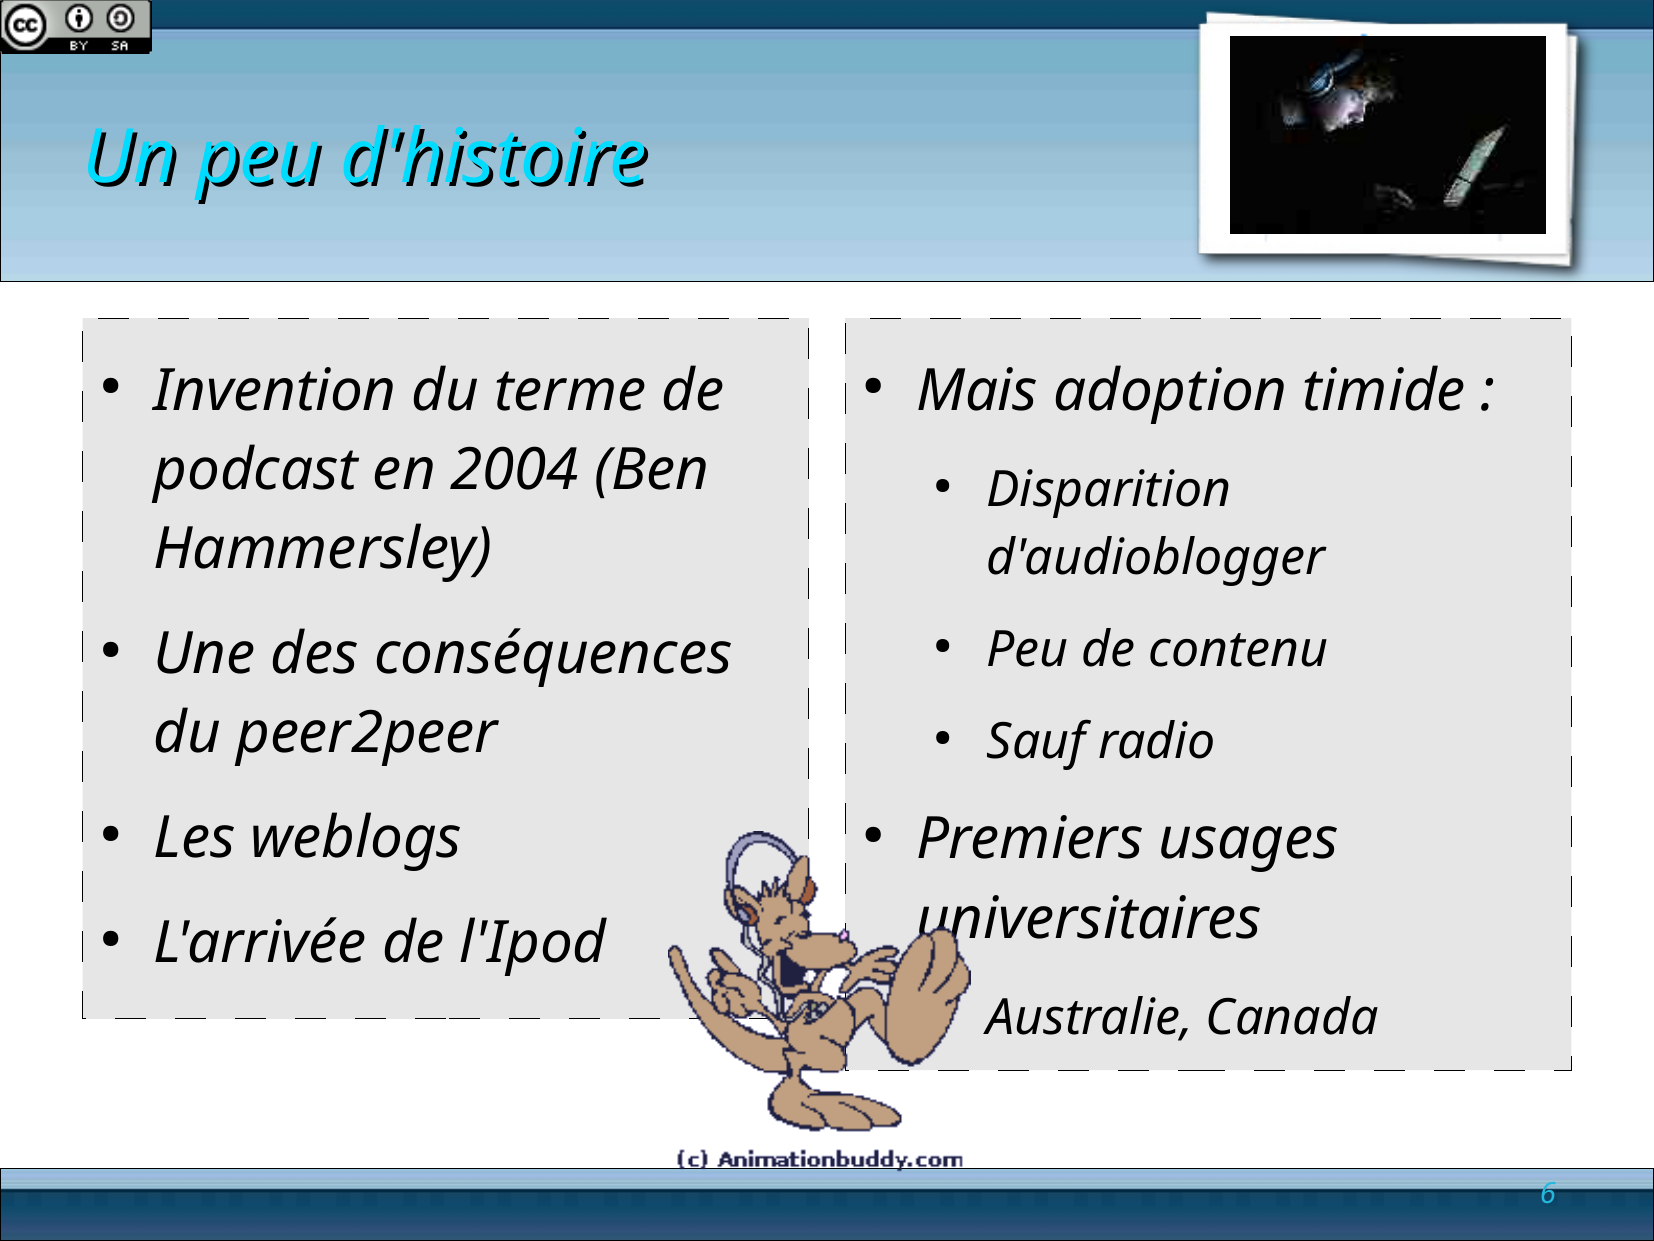

# Un peu d'histoire
Invention du terme de podcast en 2004 (Ben Hammersley)
Une des conséquences du peer2peer
Les weblogs
L'arrivée de l'Ipod
Mais adoption timide :
Disparition d'audioblogger
Peu de contenu
Sauf radio
Premiers usages universitaires
Australie, Canada